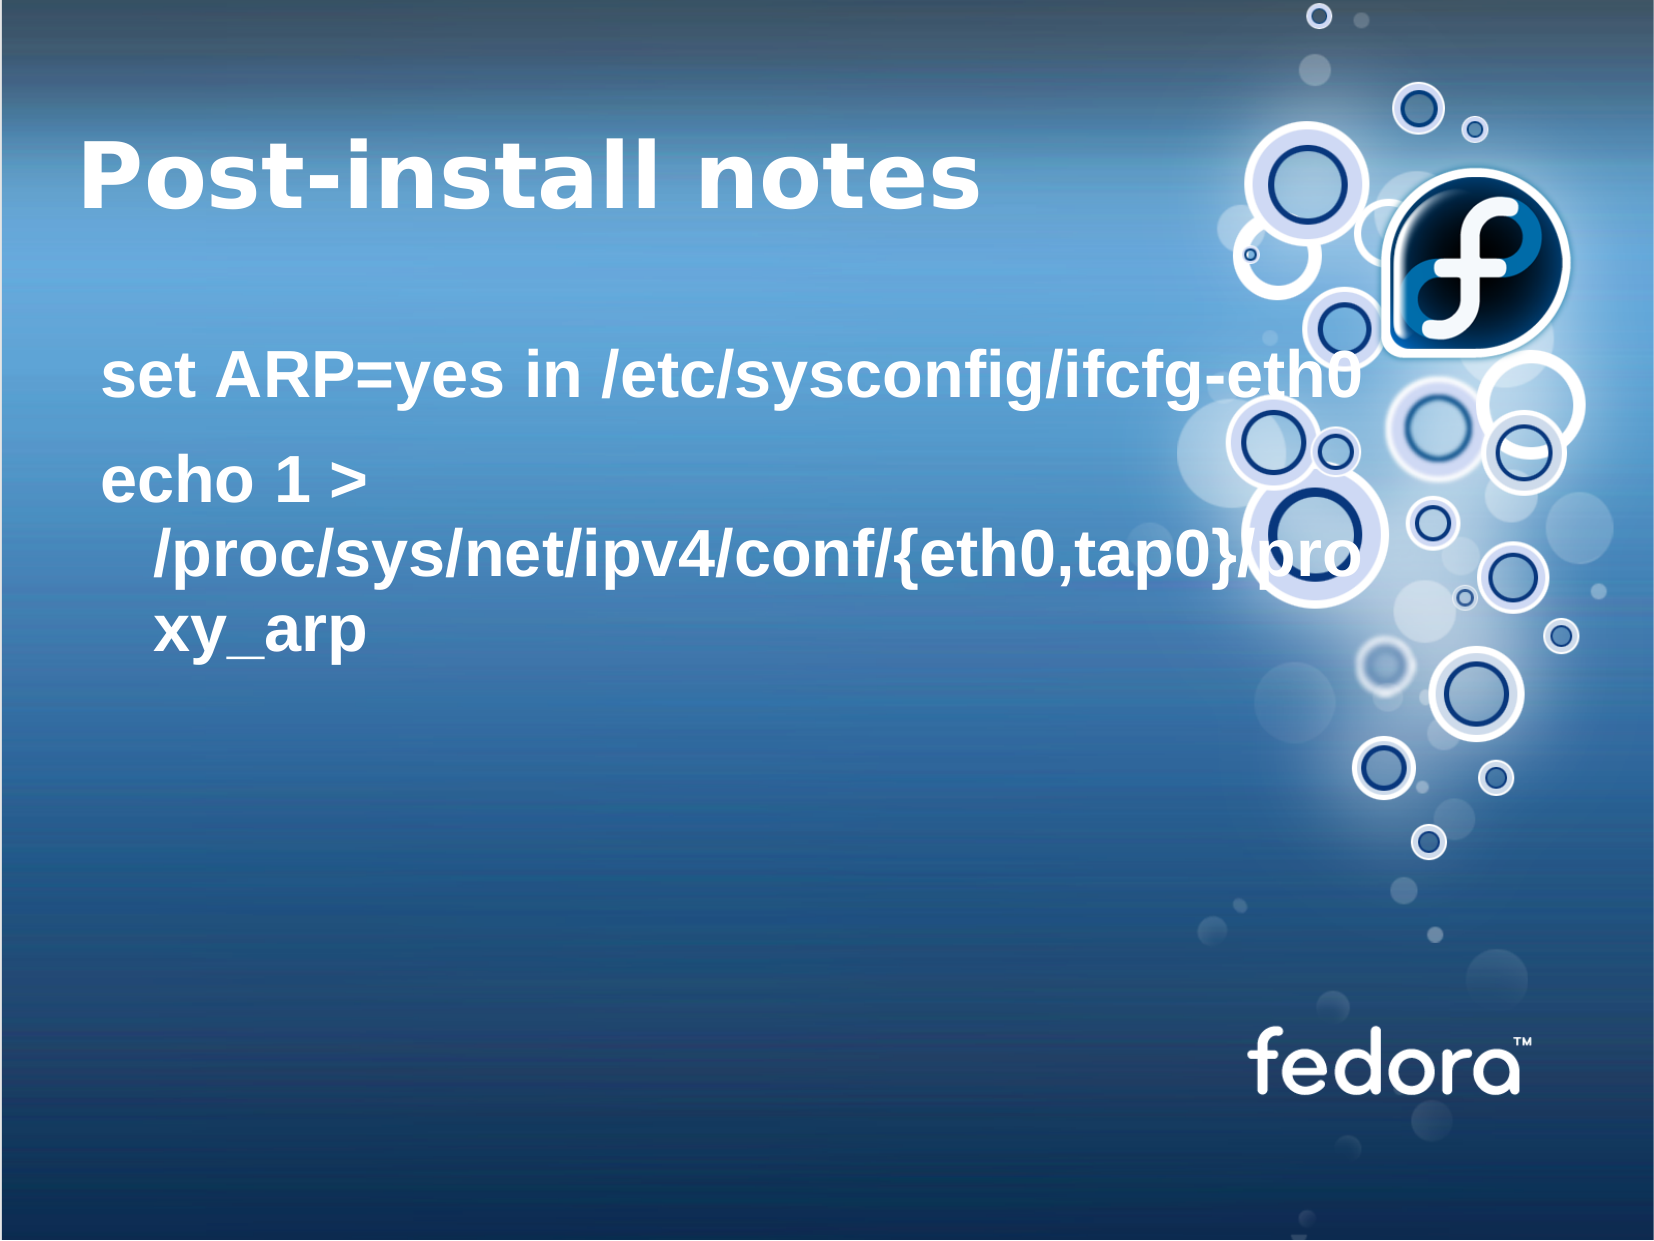

# Post-install notes
set ARP=yes in /etc/sysconfig/ifcfg-eth0
echo 1 > /proc/sys/net/ipv4/conf/{eth0,tap0}/proxy_arp